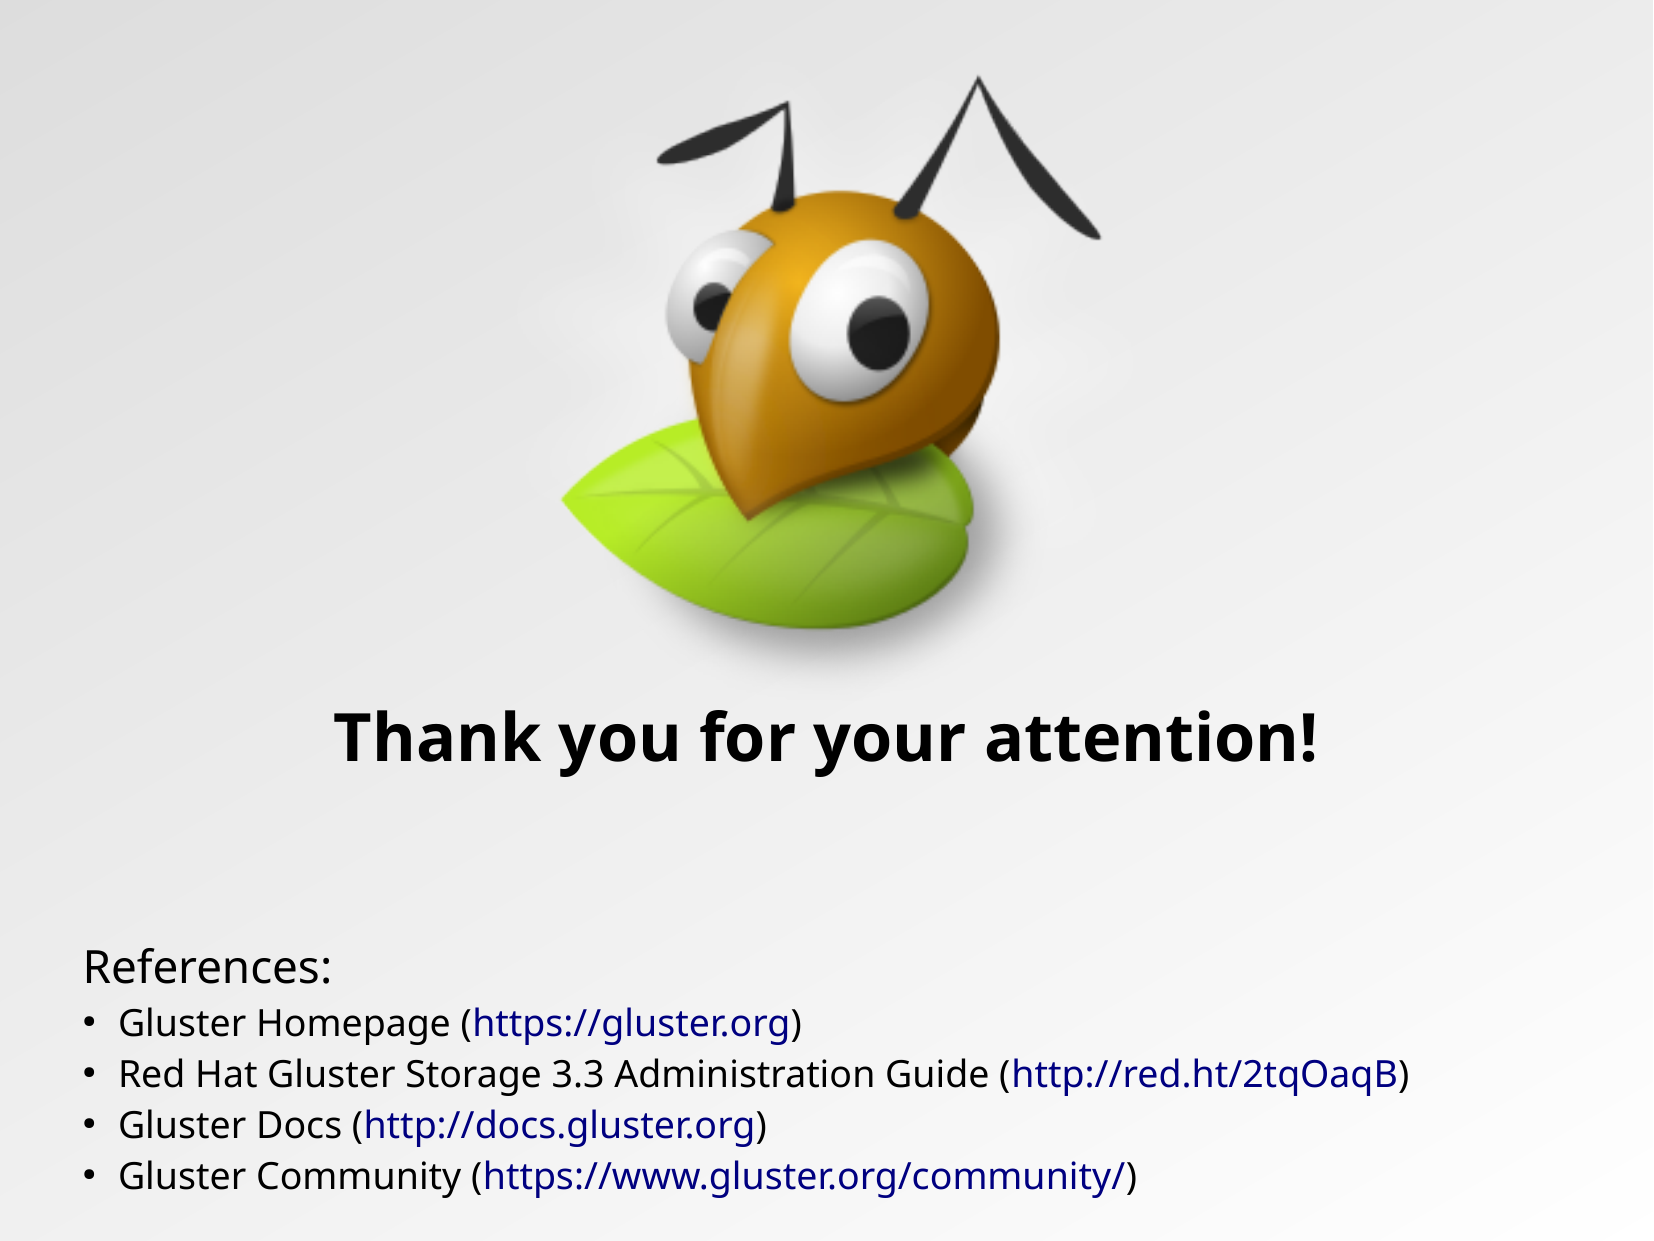

Thank you for your attention!
References:
Gluster Homepage (https://gluster.org)
Red Hat Gluster Storage 3.3 Administration Guide (http://red.ht/2tqOaqB)
Gluster Docs (http://docs.gluster.org)
Gluster Community (https://www.gluster.org/community/)
This presentation can be found at https://people.redhat.com/ndevos/talks/2018-04-LOADays